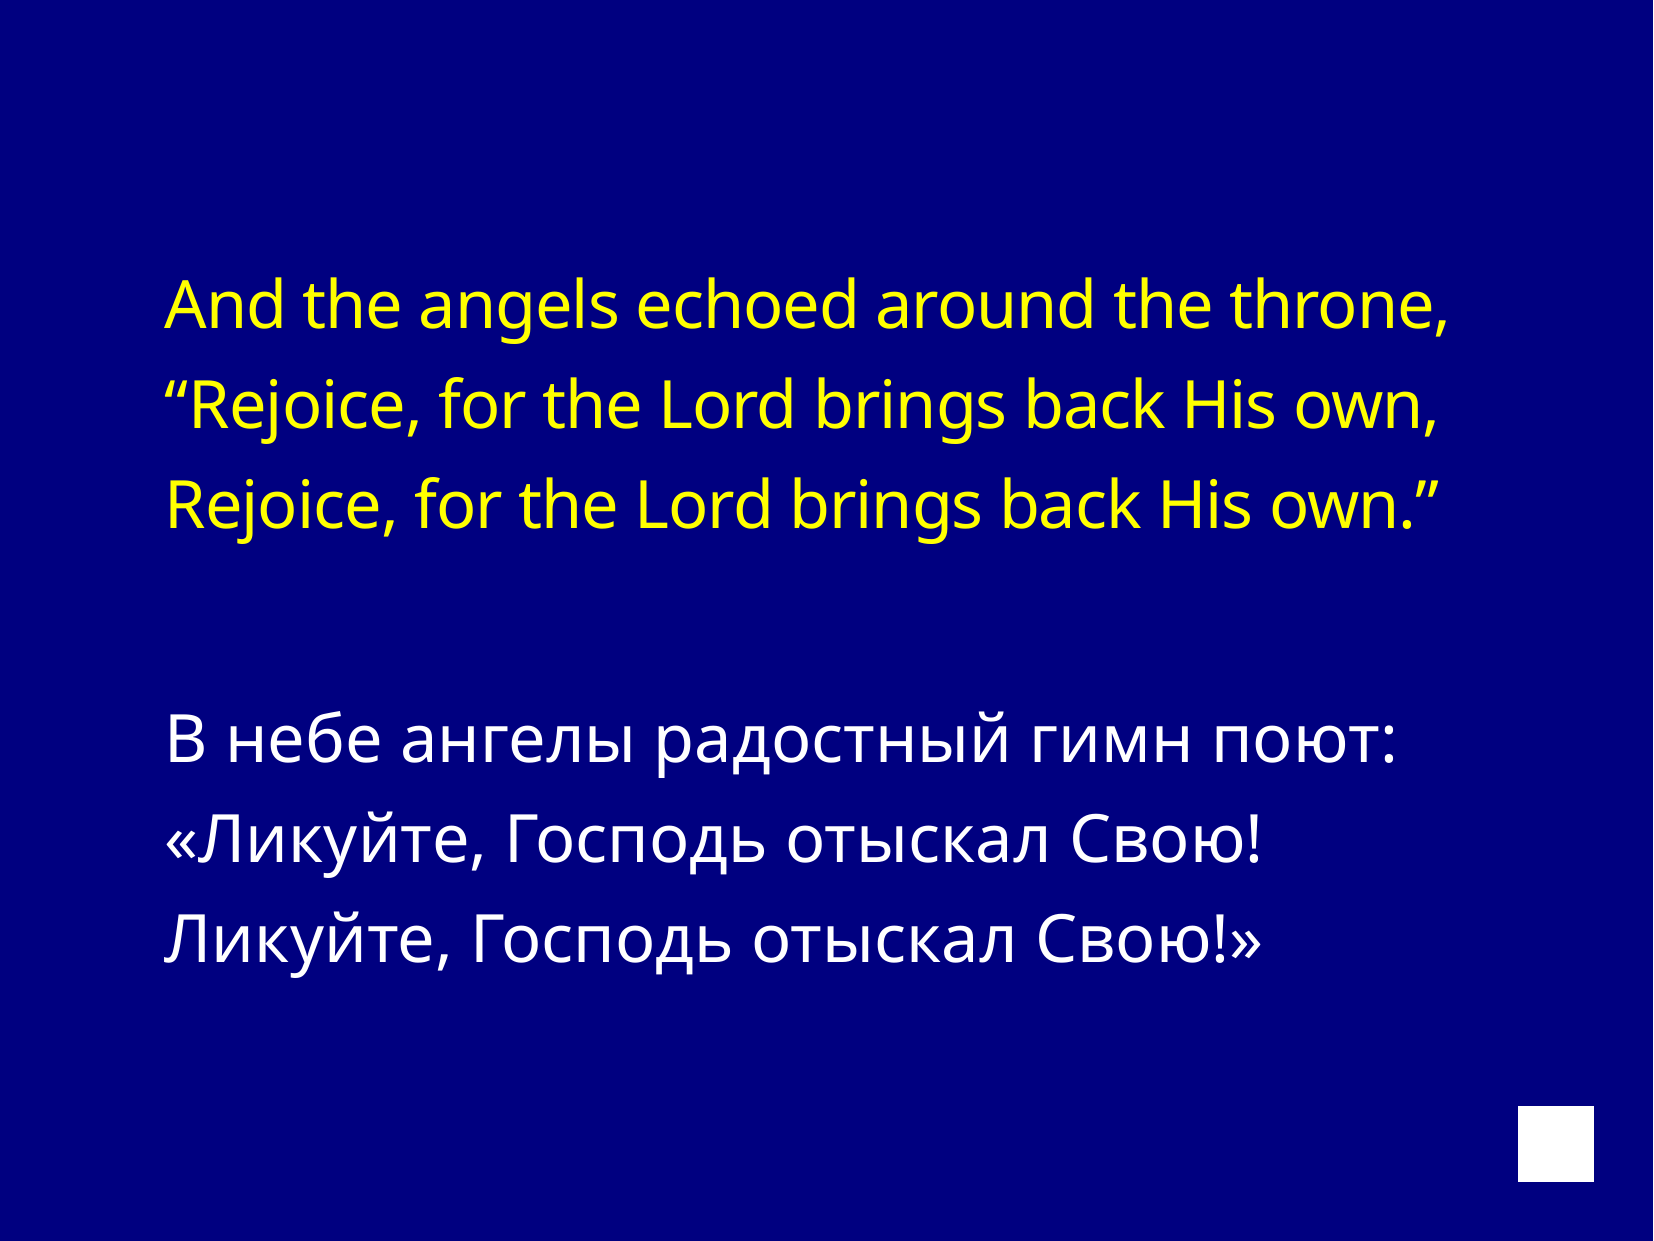

And the angels echoed around the throne,
	“Rejoice, for the Lord brings back His own,
	Rejoice, for the Lord brings back His own.”
	В небе ангелы радостный гимн поют:
	«Ликуйте, Господь отыскал Свою!
	Ликуйте, Господь отыскал Свою!»